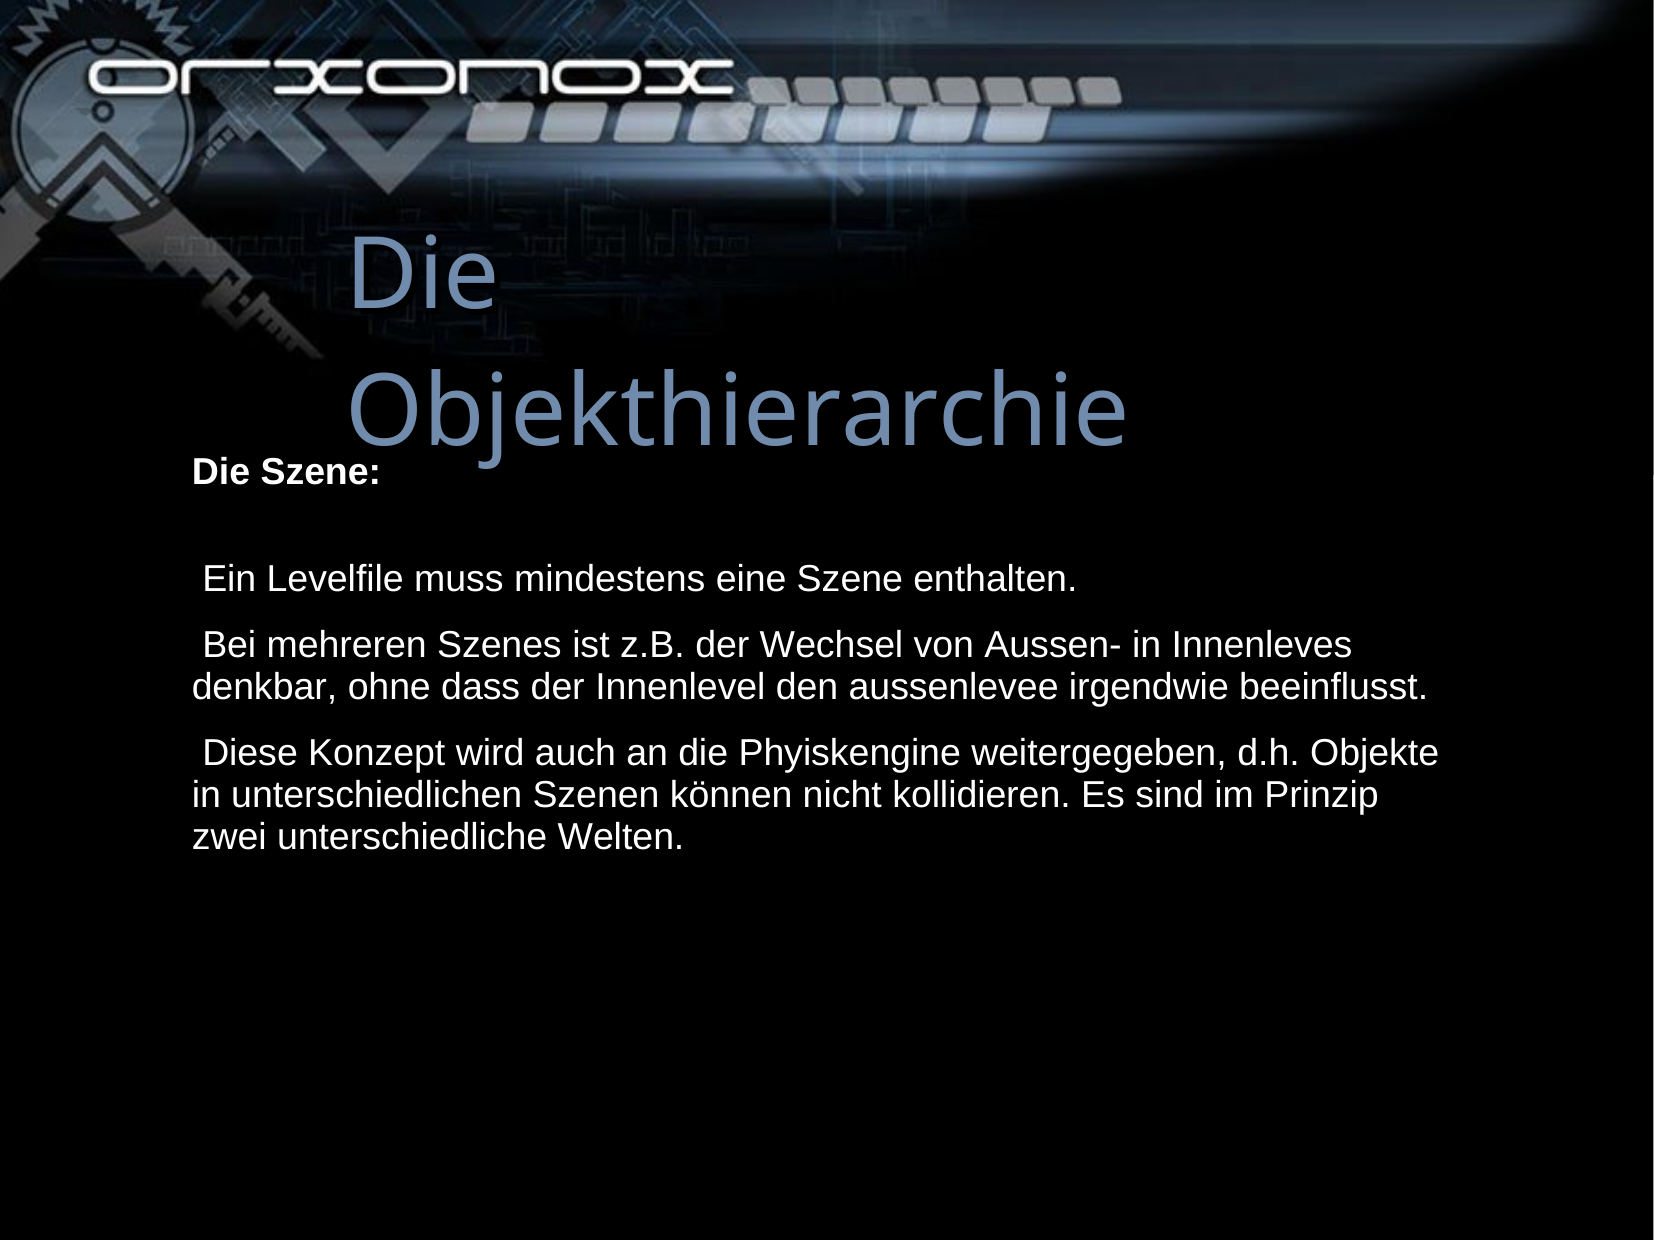

Die Objekthierarchie
Die Szene:
 Ein Levelfile muss mindestens eine Szene enthalten.
 Bei mehreren Szenes ist z.B. der Wechsel von Aussen- in Innenleves denkbar, ohne dass der Innenlevel den aussenlevee irgendwie beeinflusst.
 Diese Konzept wird auch an die Phyiskengine weitergegeben, d.h. Objekte in unterschiedlichen Szenen können nicht kollidieren. Es sind im Prinzip zwei unterschiedliche Welten.